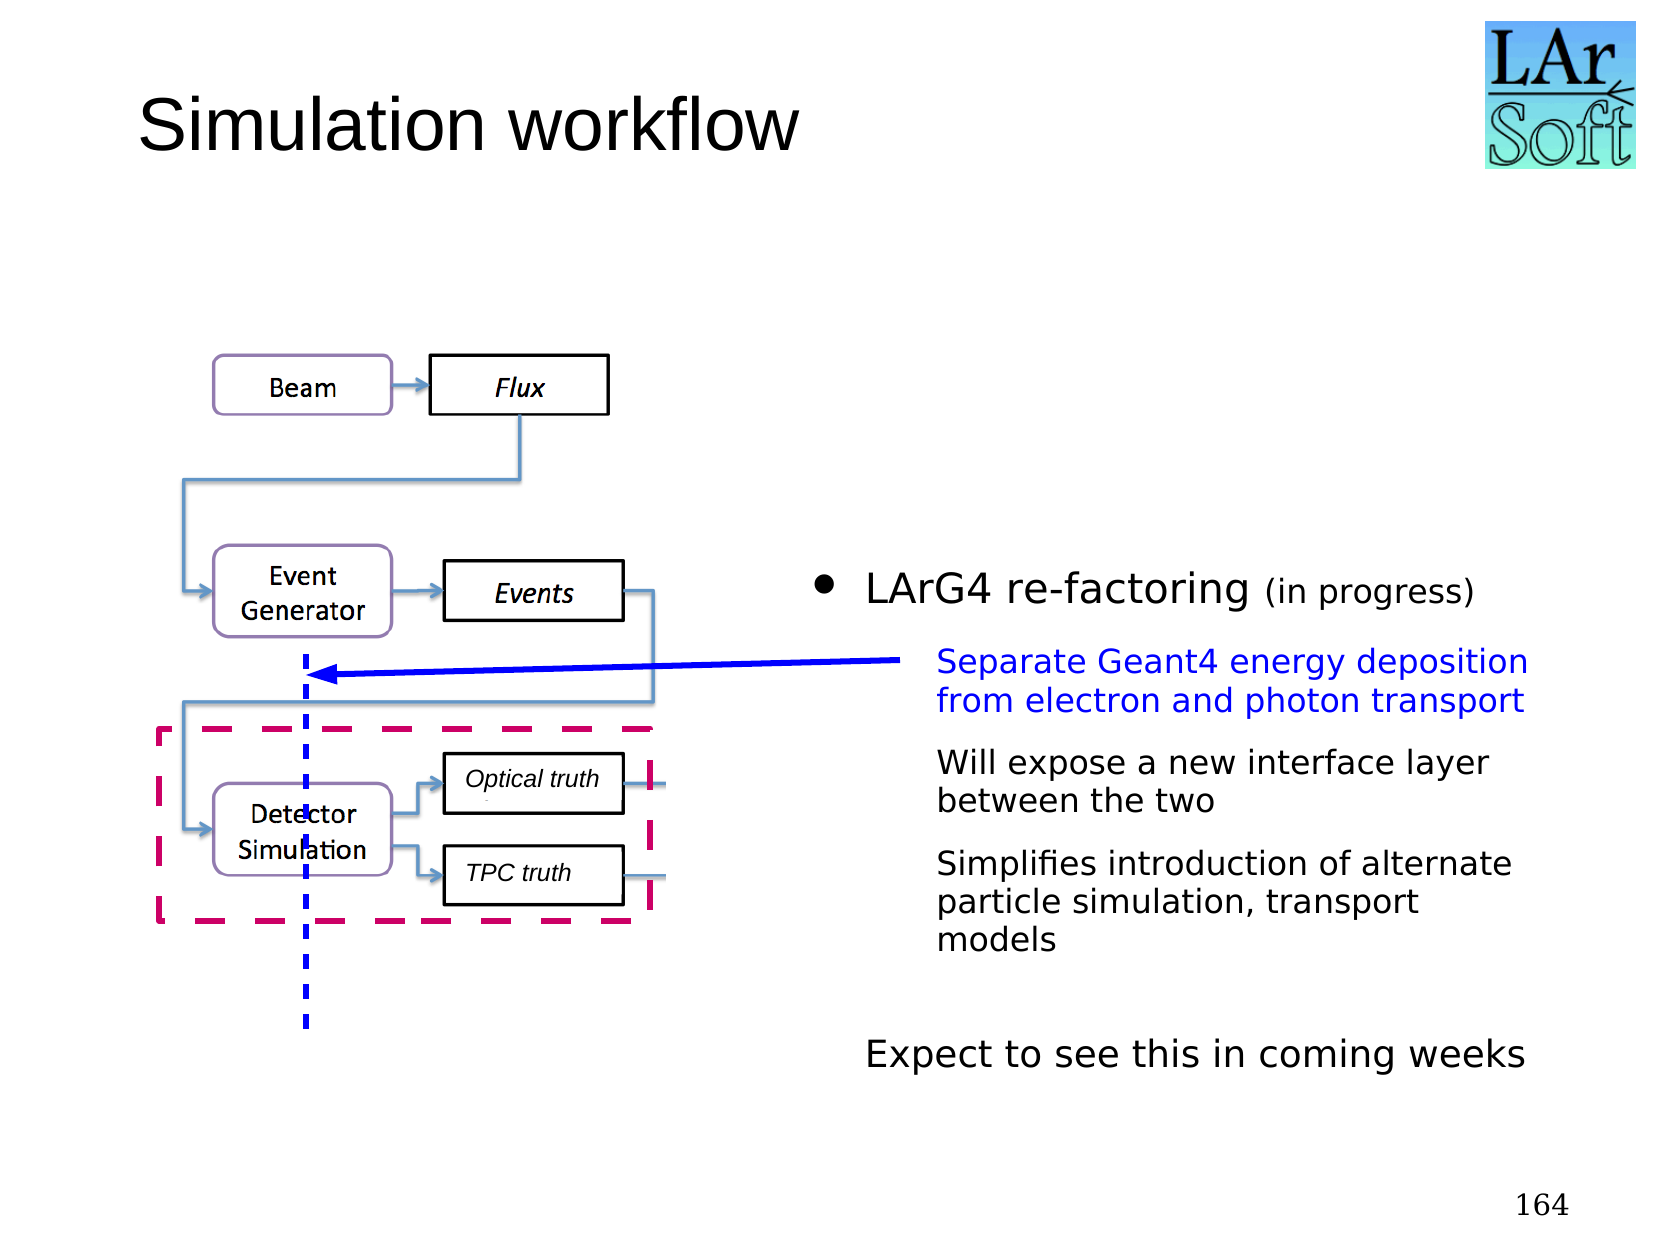

Simulation workflow
# LArG4 re-factoring (in progress)
Separate Geant4 energy deposition from electron and photon transport
Will expose a new interface layer between the two
Simplifies introduction of alternate particle simulation, transport models
Expect to see this in coming weeks
Optical truth
TPC truth
164